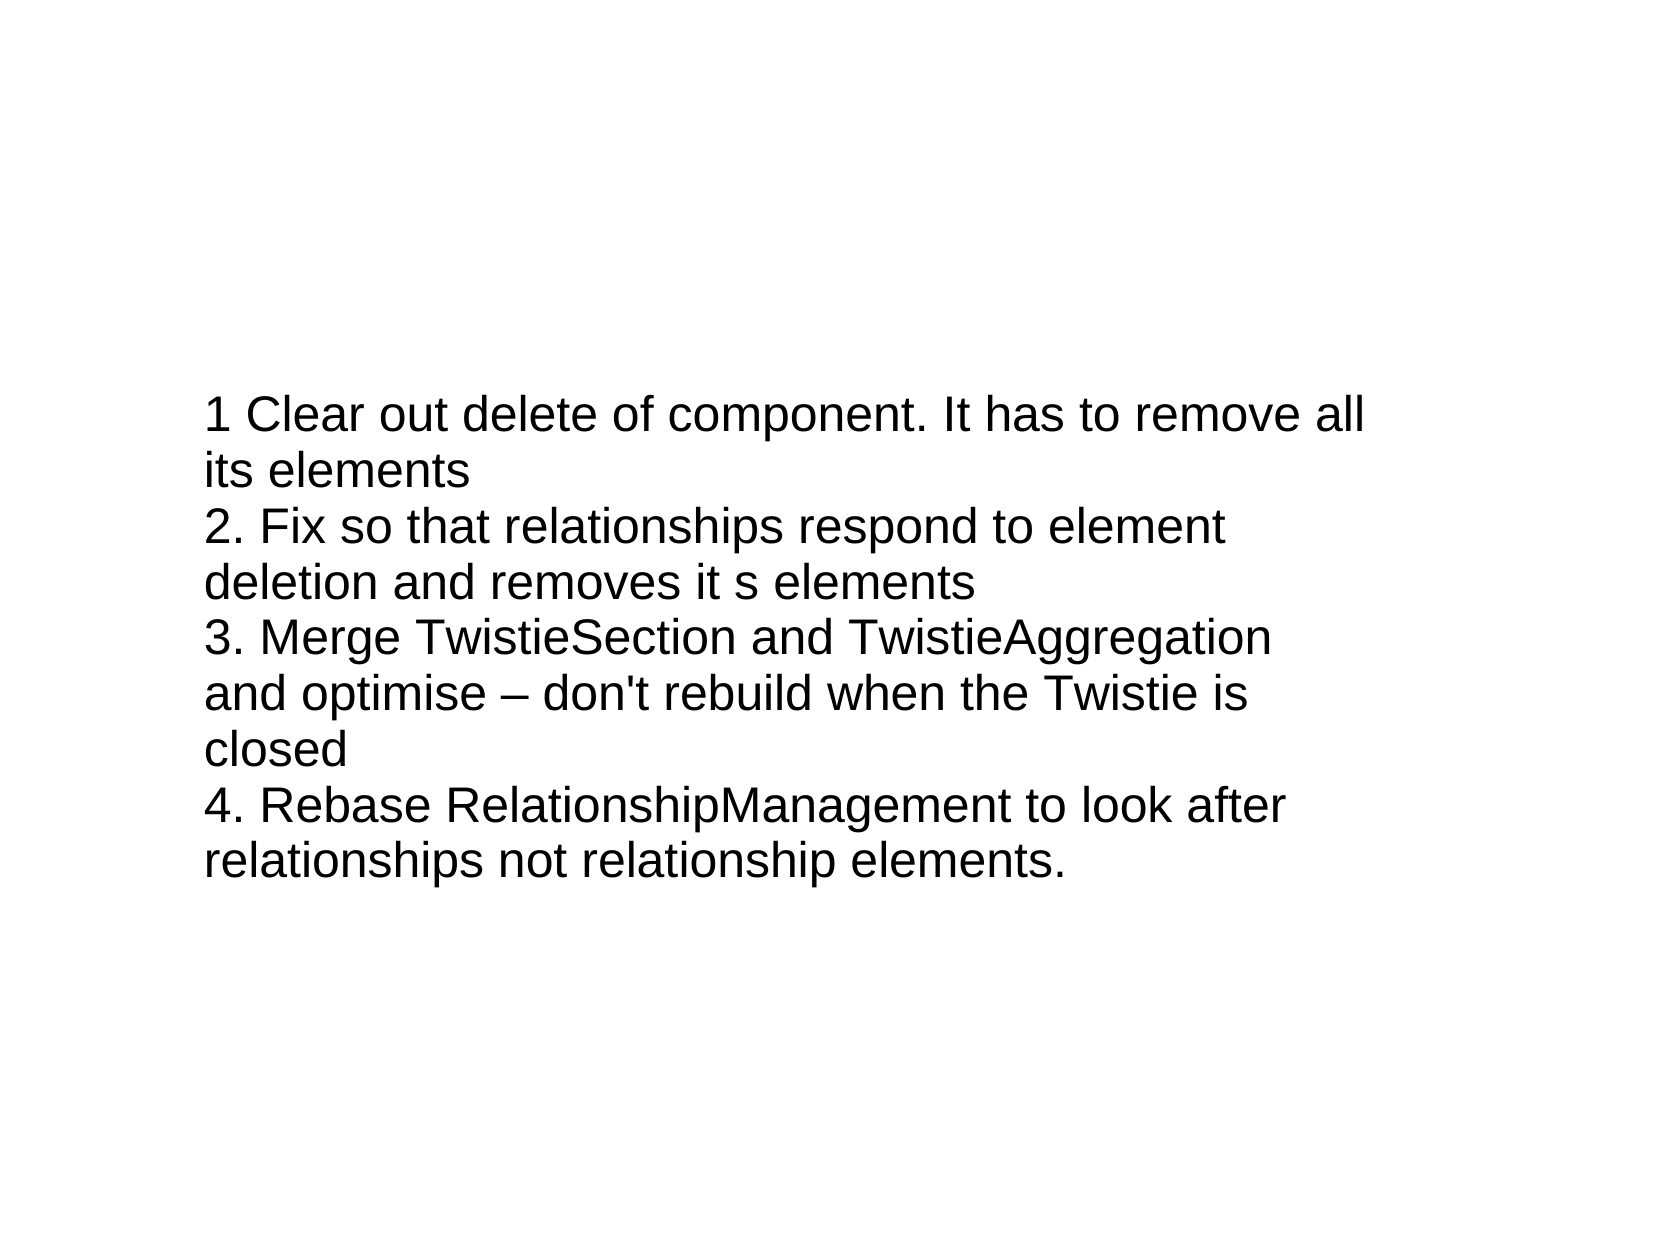

1 Clear out delete of component. It has to remove all its elements
2. Fix so that relationships respond to element deletion and removes it s elements
3. Merge TwistieSection and TwistieAggregation and optimise – don't rebuild when the Twistie is closed
4. Rebase RelationshipManagement to look after relationships not relationship elements.